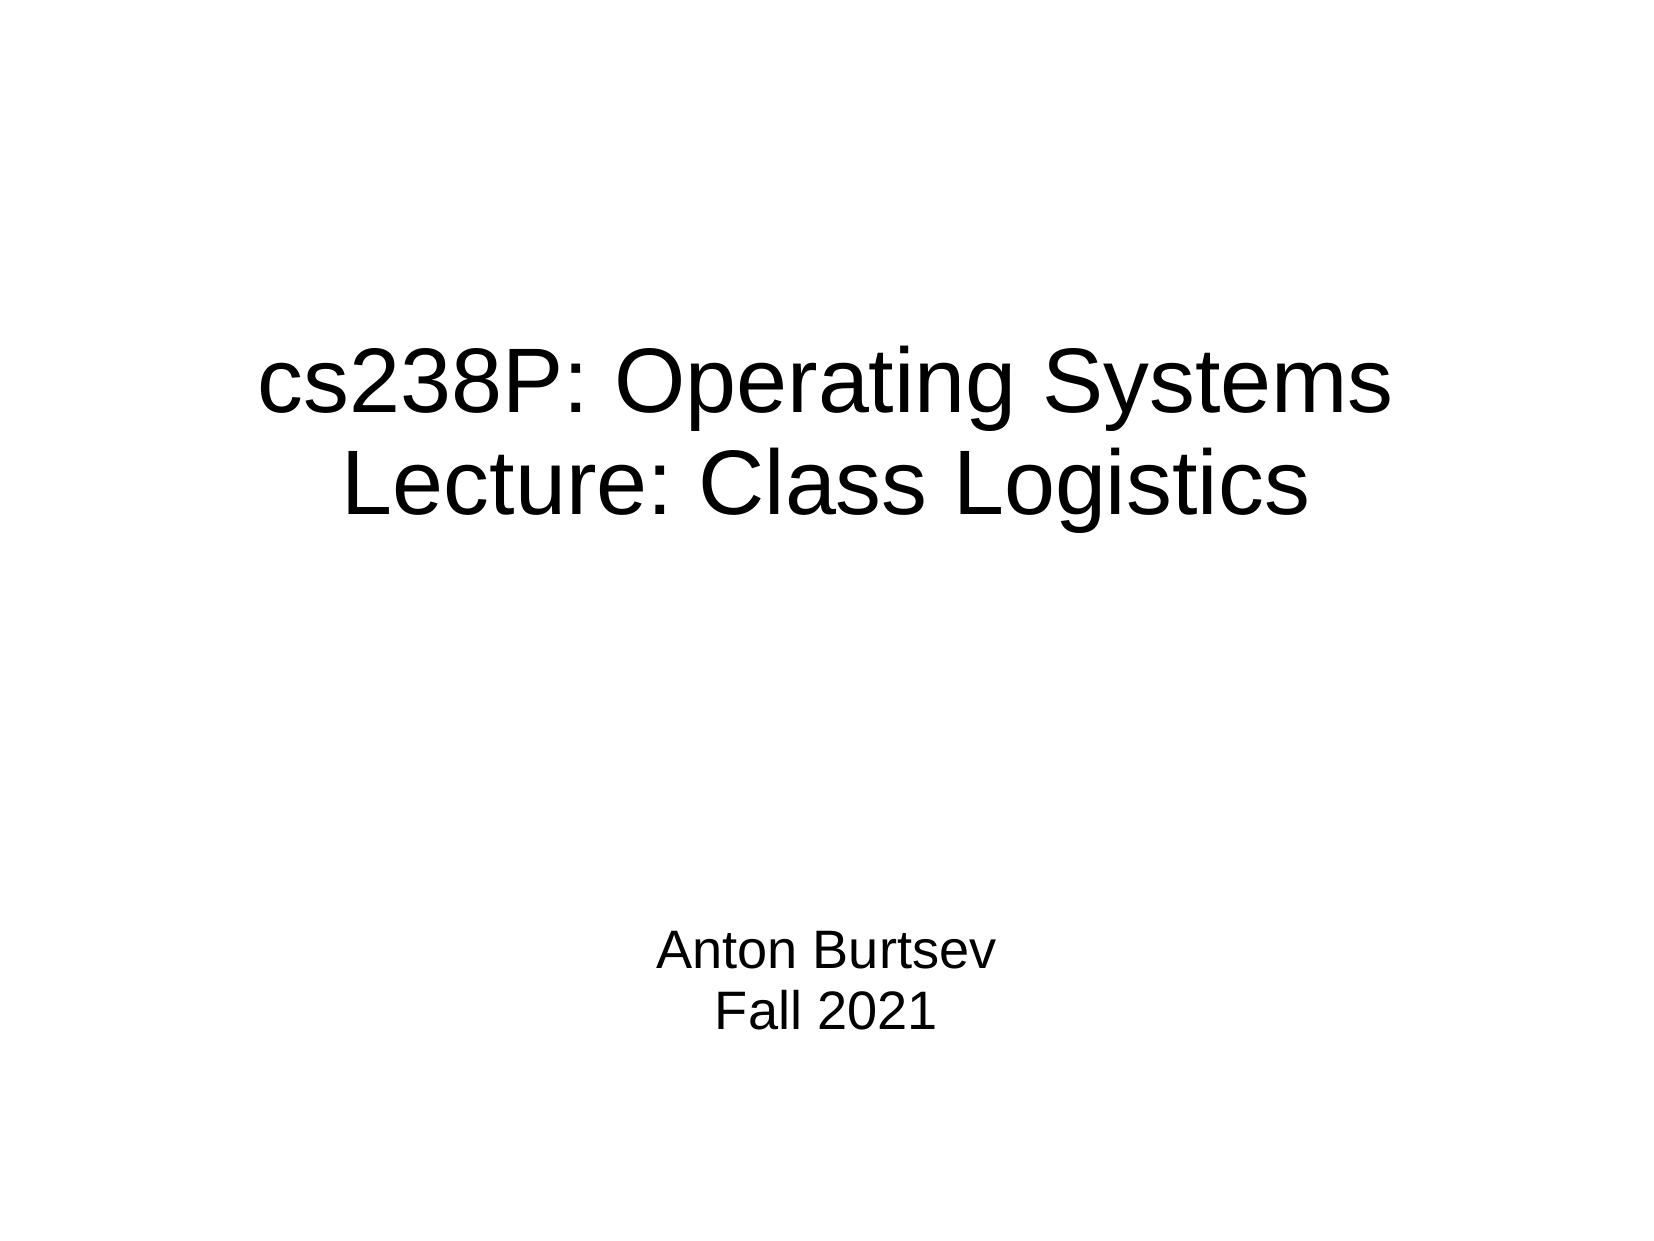

# cs238P: Operating Systems Lecture: Class Logistics
Anton Burtsev
Fall 2021